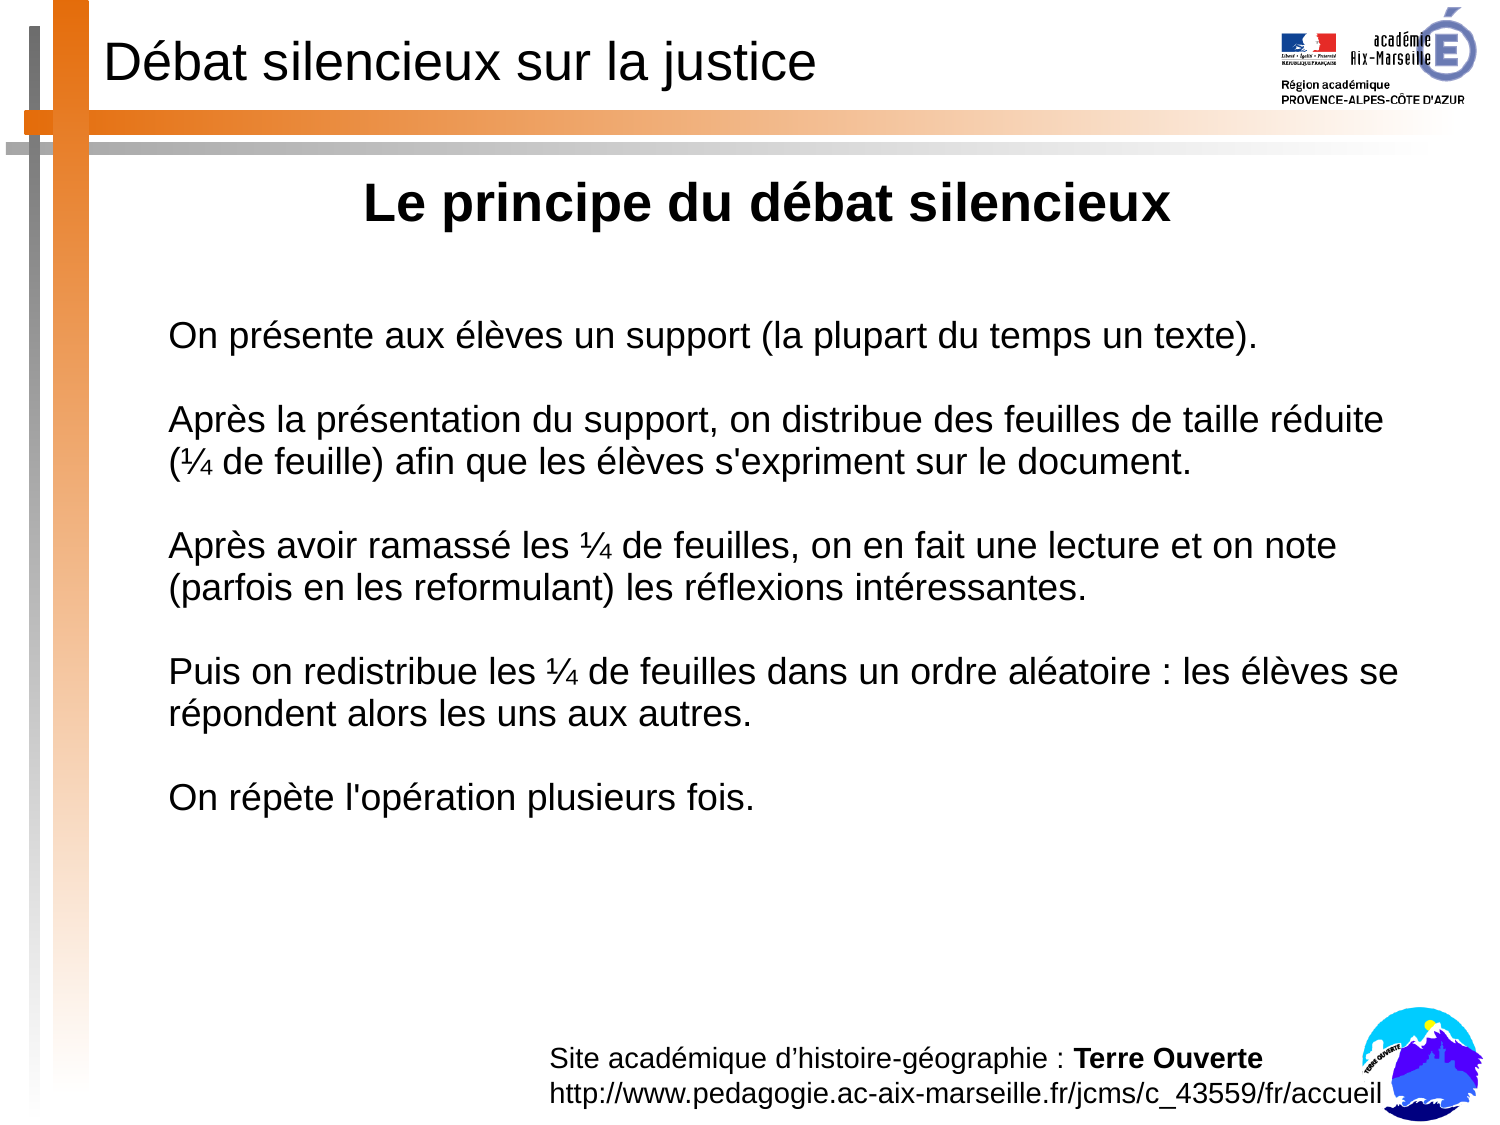

Débat silencieux sur la justice
Le principe du débat silencieux
On présente aux élèves un support (la plupart du temps un texte).
Après la présentation du support, on distribue des feuilles de taille réduite (¼ de feuille) afin que les élèves s'expriment sur le document.
Après avoir ramassé les ¼ de feuilles, on en fait une lecture et on note (parfois en les reformulant) les réflexions intéressantes.
Puis on redistribue les ¼ de feuilles dans un ordre aléatoire : les élèves se répondent alors les uns aux autres.
On répète l'opération plusieurs fois.
Site académique d’histoire-géographie : Terre Ouverte
http://www.pedagogie.ac-aix-marseille.fr/jcms/c_43559/fr/accueil